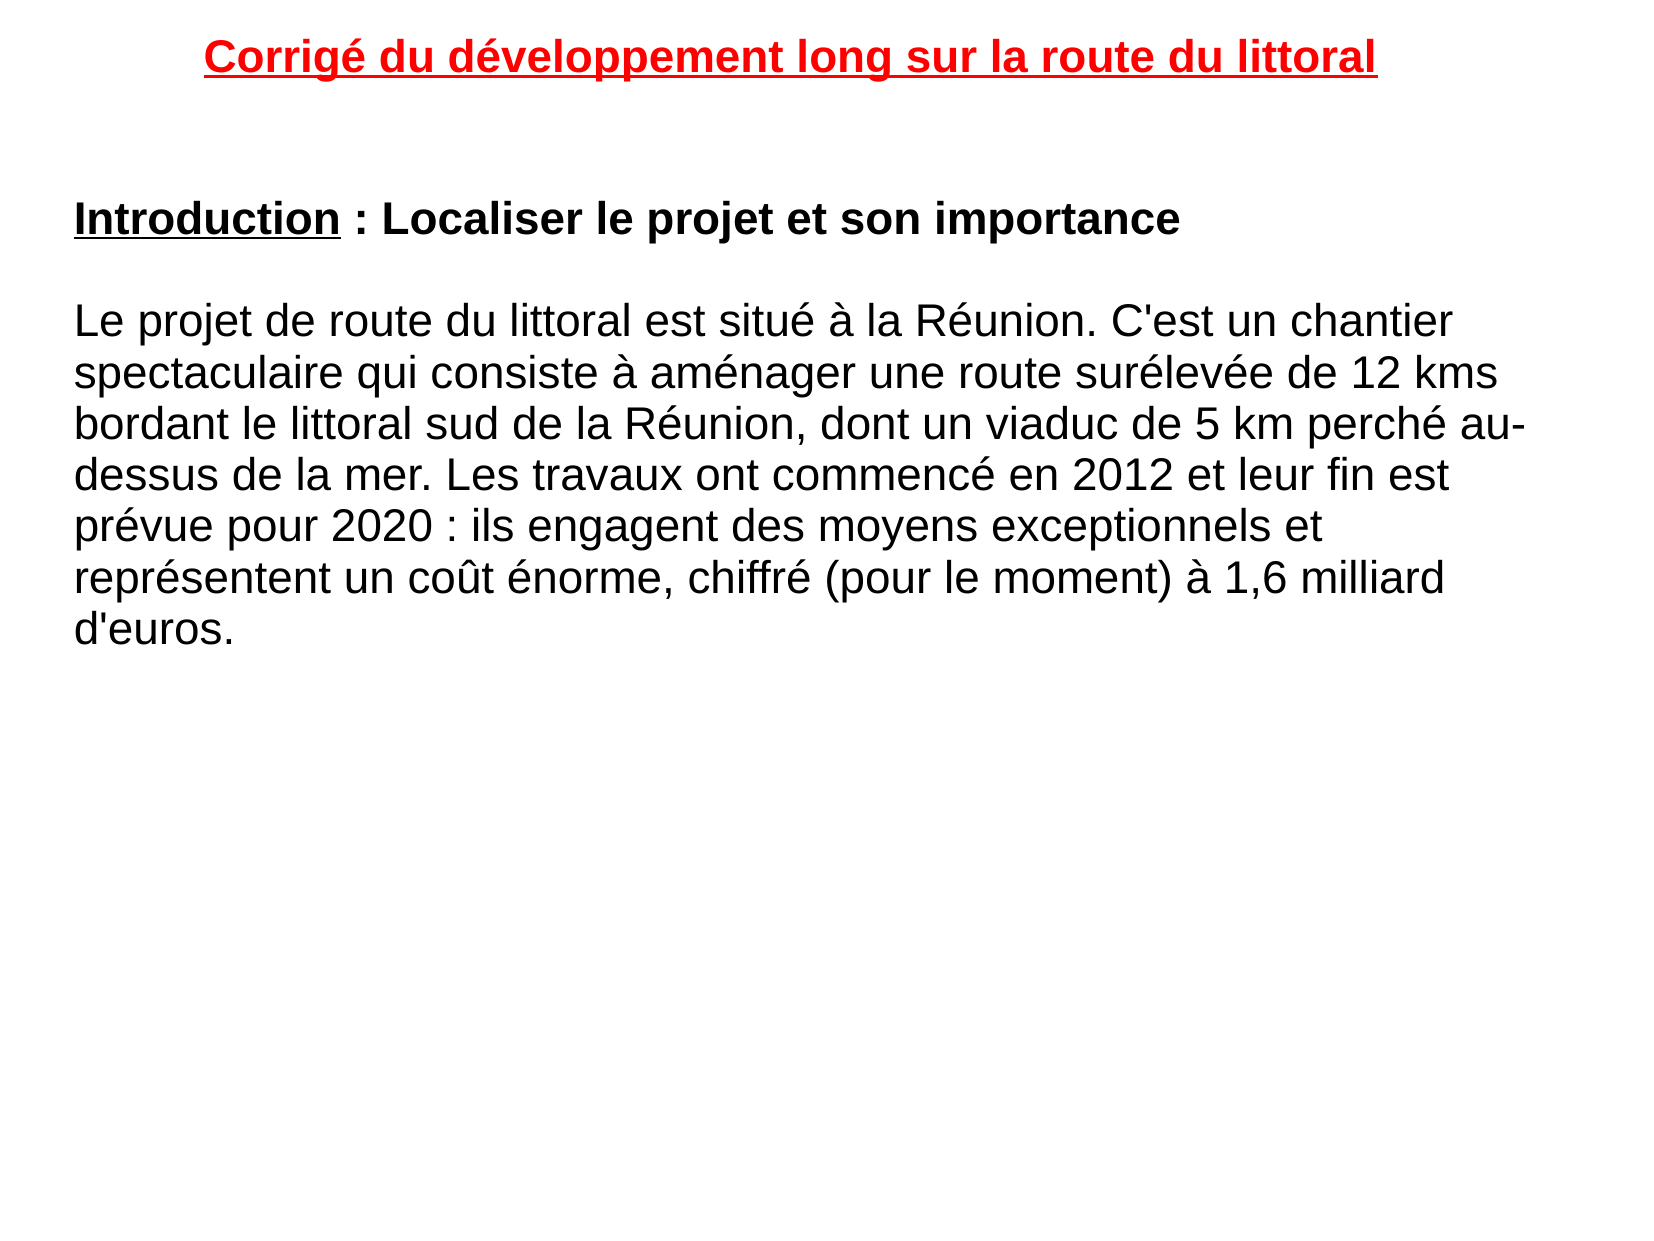

Corrigé du développement long sur la route du littoral
Introduction : Localiser le projet et son importance
Le projet de route du littoral est situé à la Réunion. C'est un chantier spectaculaire qui consiste à aménager une route surélevée de 12 kms bordant le littoral sud de la Réunion, dont un viaduc de 5 km perché au-dessus de la mer. Les travaux ont commencé en 2012 et leur fin est prévue pour 2020 : ils engagent des moyens exceptionnels et représentent un coût énorme, chiffré (pour le moment) à 1,6 milliard d'euros.